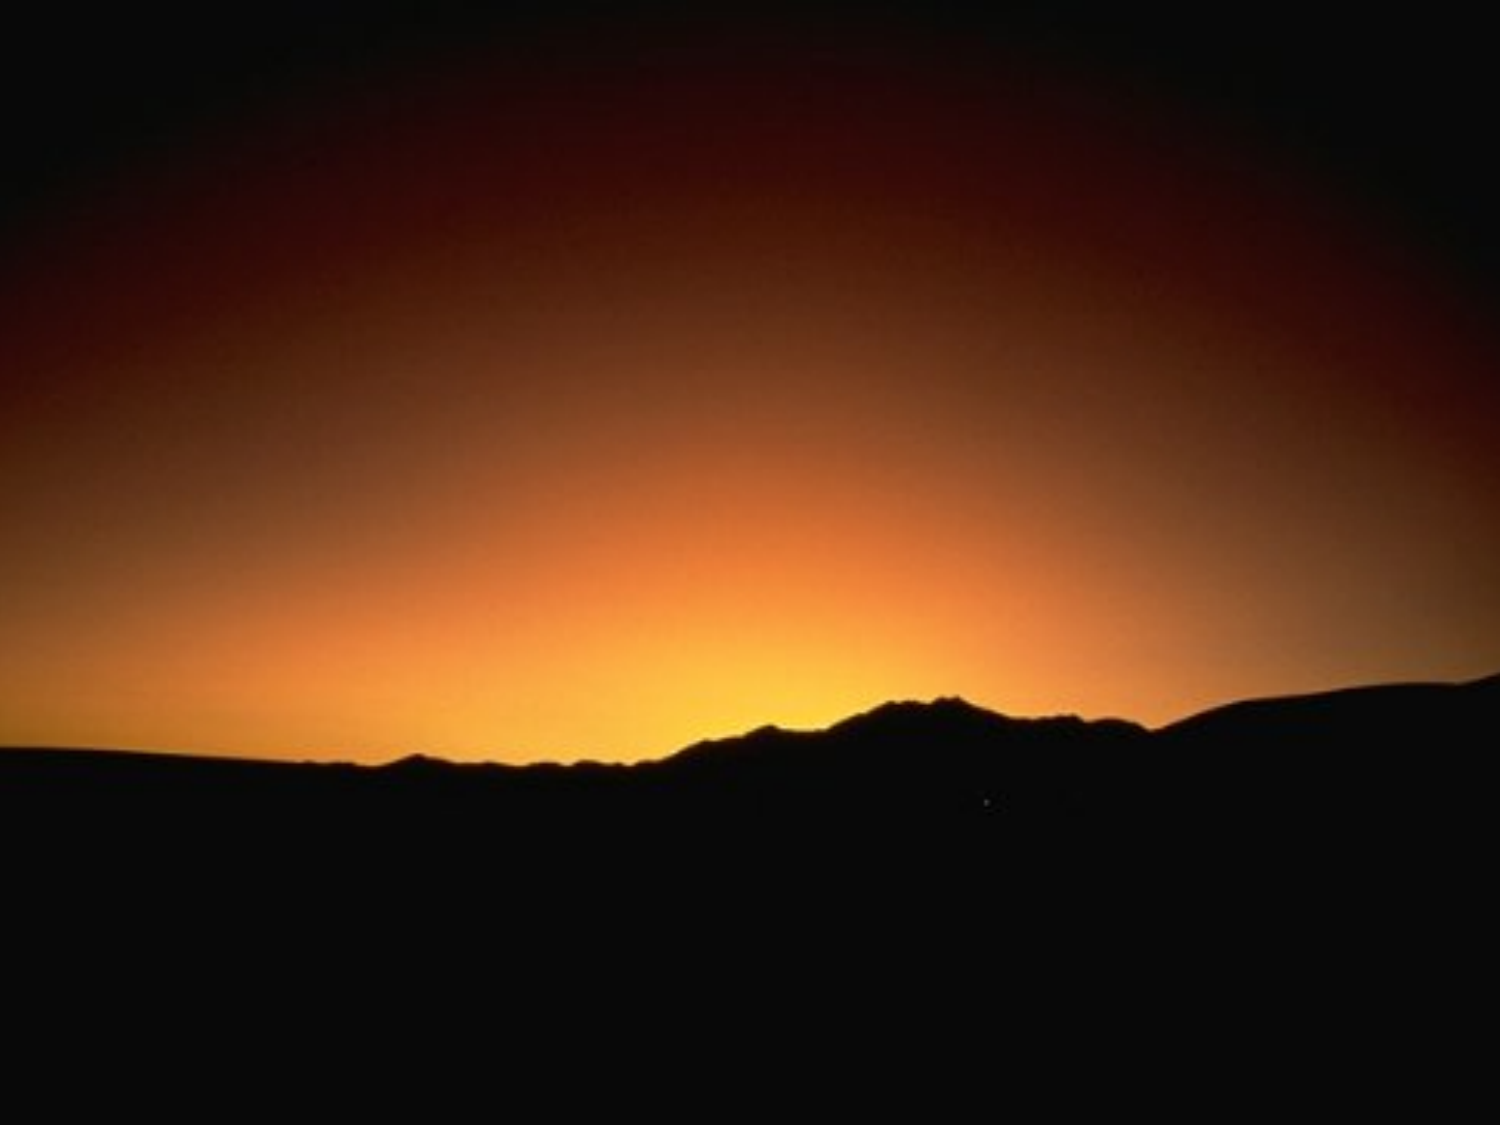

#
Case study - Unit 6 / Suprema Cars Co.